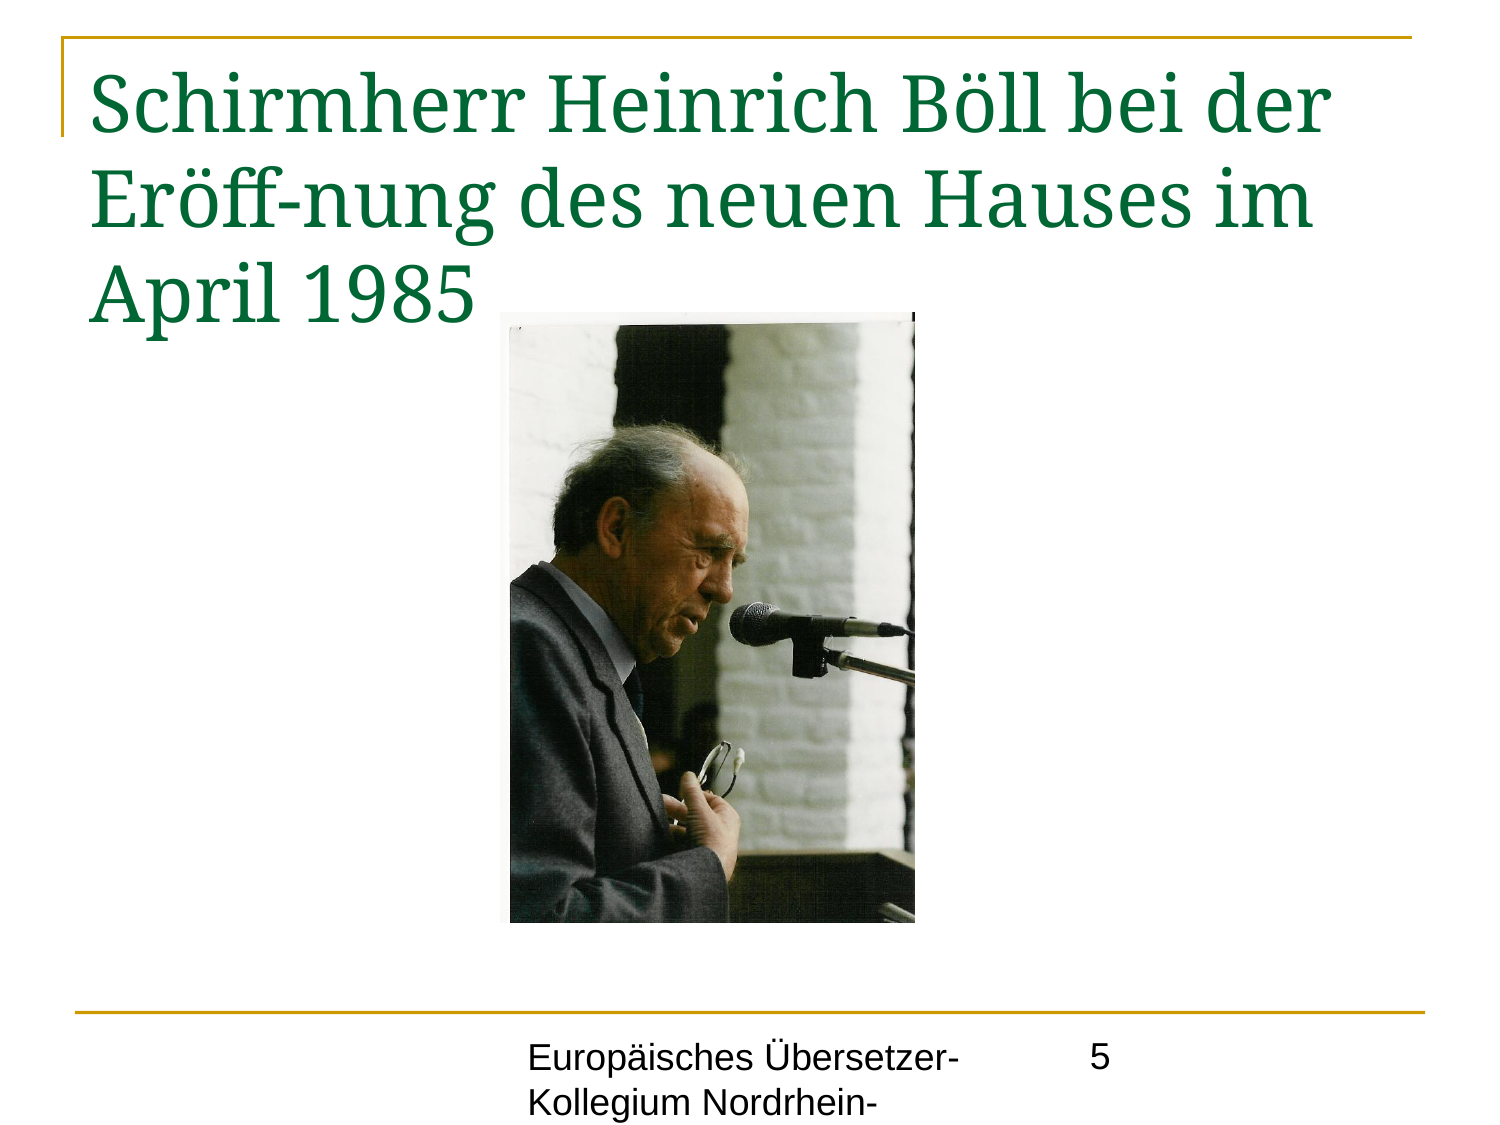

# Schirmherr Heinrich Böll bei der Eröff-nung des neuen Hauses im April 1985
Europäisches Übersetzer-Kollegium Nordrhein-Westfalen in Straelen